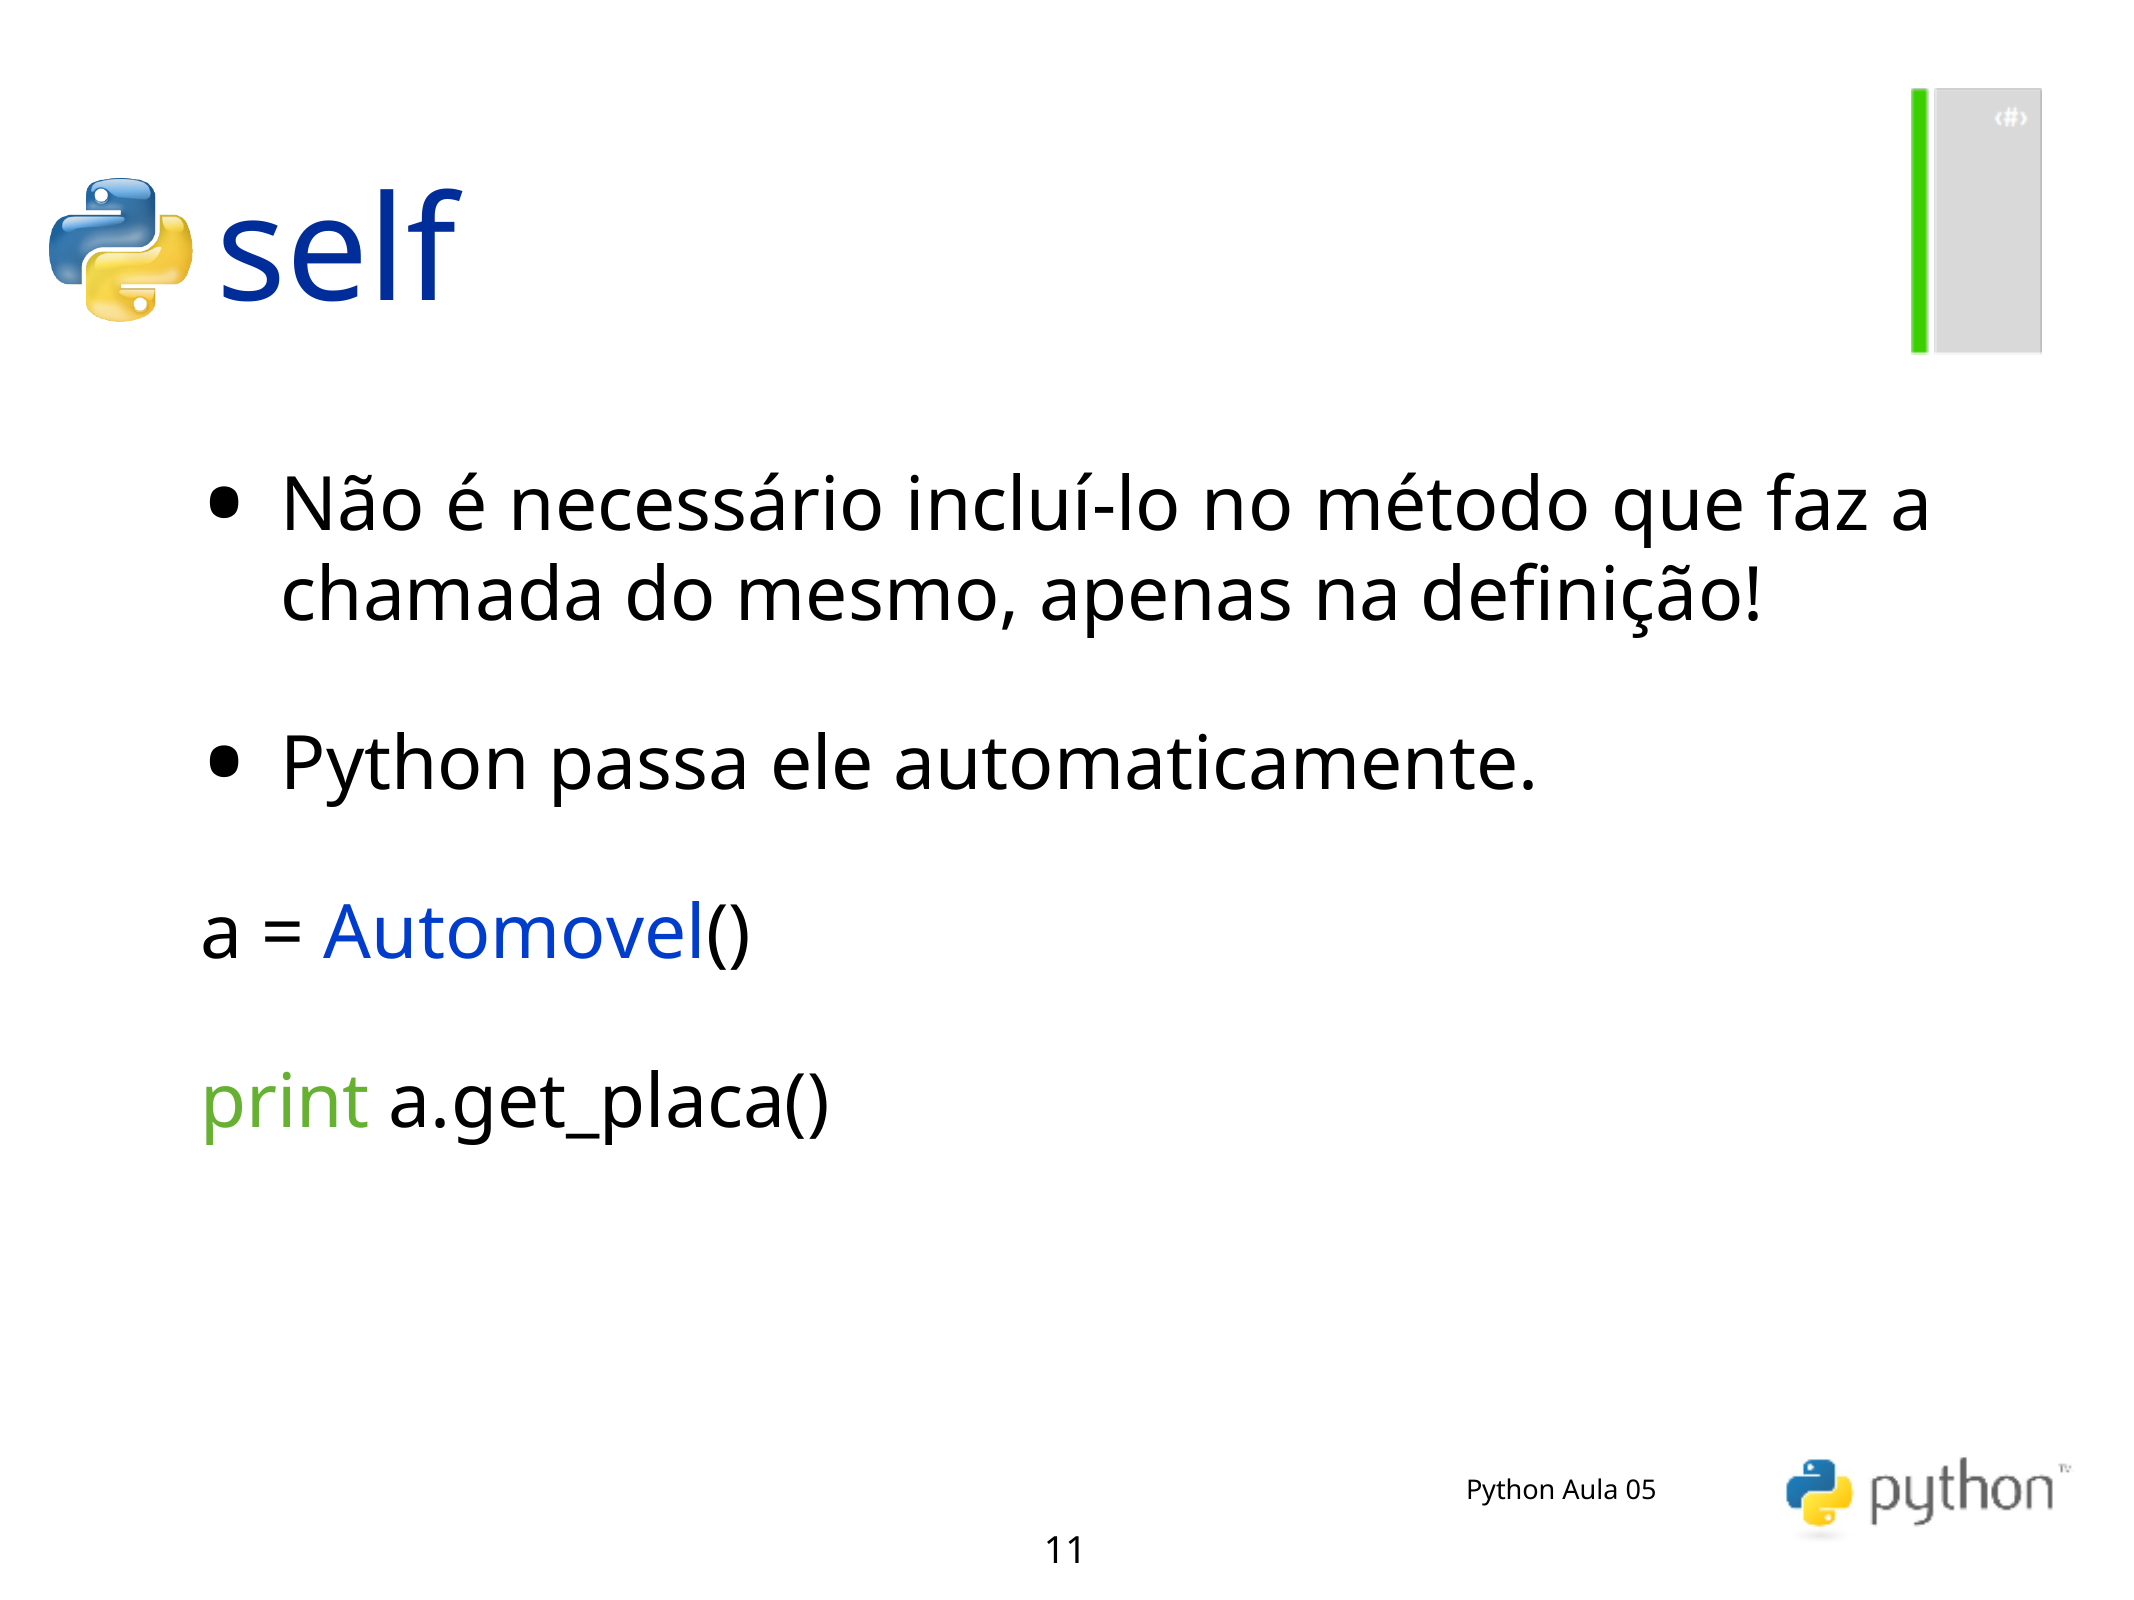

# self
Não é necessário incluí-lo no método que faz a chamada do mesmo, apenas na definição!
Python passa ele automaticamente.
a = Automovel()
print a.get_placa()
Python Aula 05